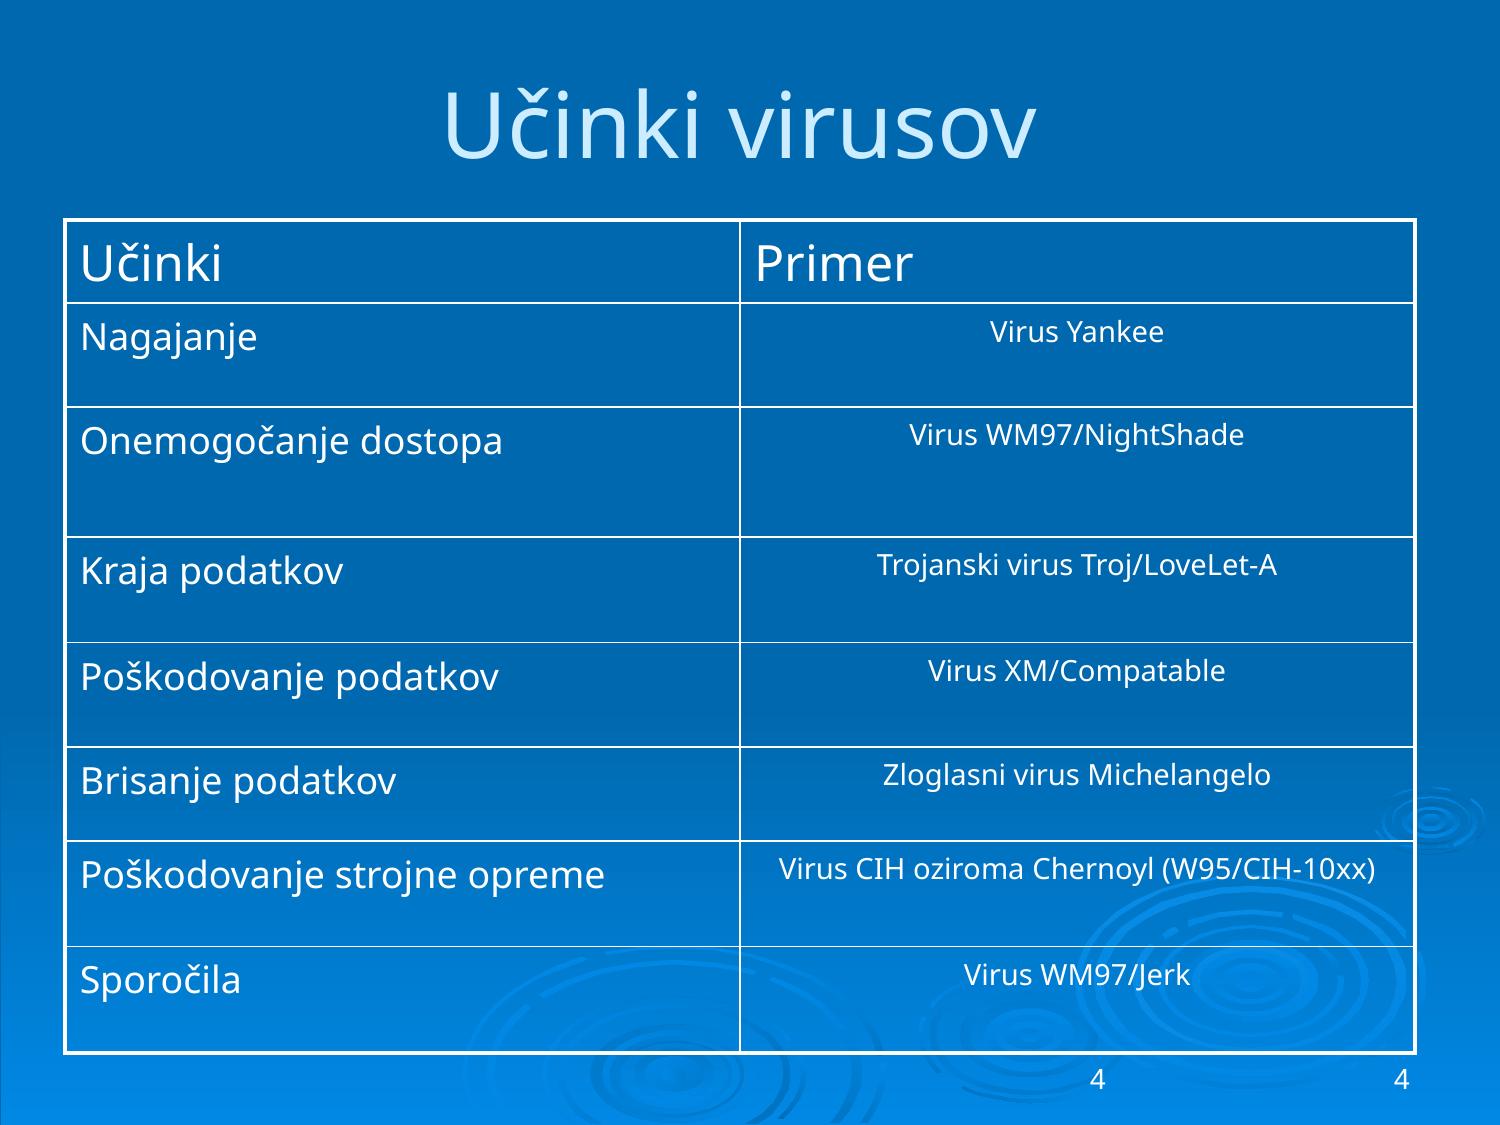

# Učinki virusov
| Učinki | Primer |
| --- | --- |
| Nagajanje | Virus Yankee |
| Onemogočanje dostopa | Virus WM97/NightShade |
| Kraja podatkov | Trojanski virus Troj/LoveLet-A |
| Poškodovanje podatkov | Virus XM/Compatable |
| Brisanje podatkov | Zloglasni virus Michelangelo |
| Poškodovanje strojne opreme | Virus CIH oziroma Chernoyl (W95/CIH-10xx) |
| Sporočila | Virus WM97/Jerk |